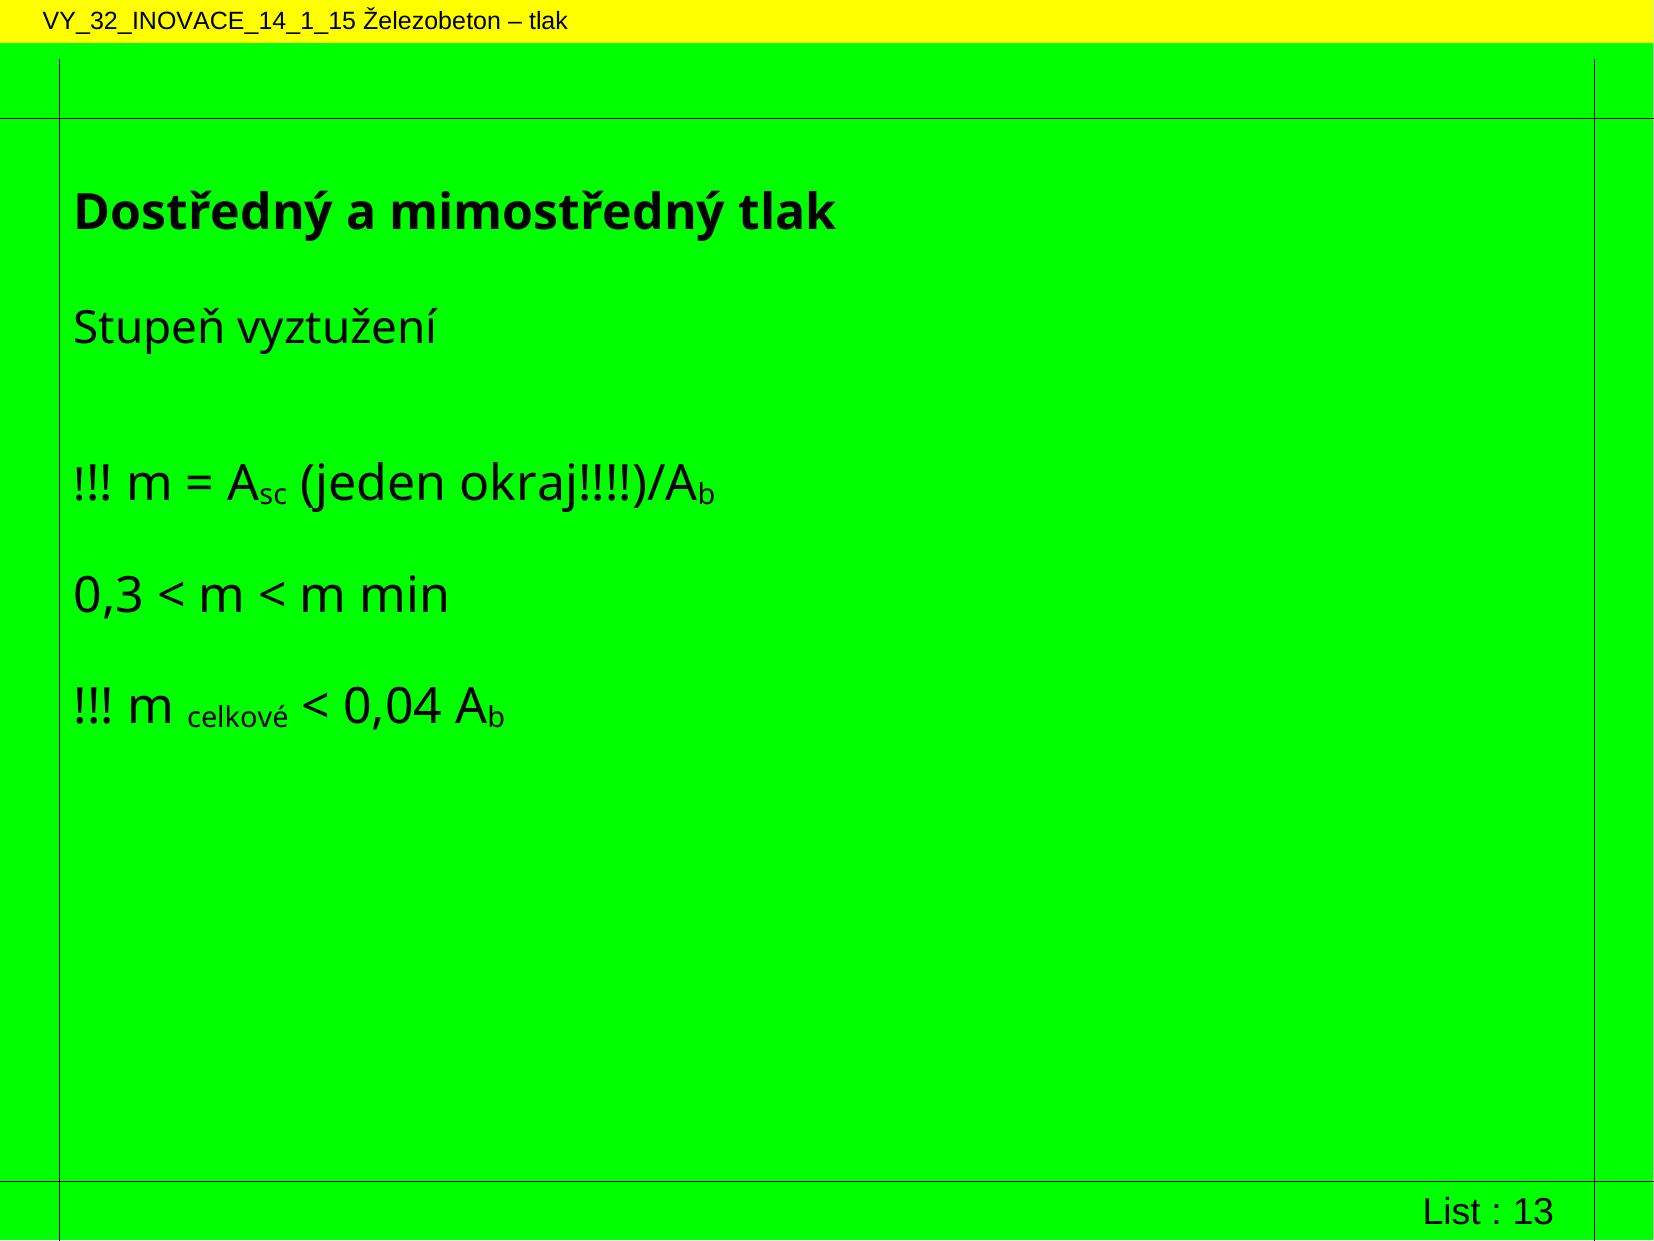

VY_32_INOVACE_14_1_15 Železobeton – tlak
Dostředný a mimostředný tlak
Stupeň vyztužení
!!! m = Asc (jeden okraj!!!!)/Ab
0,3 < m < m min
!!! m celkové < 0,04 Ab
List :